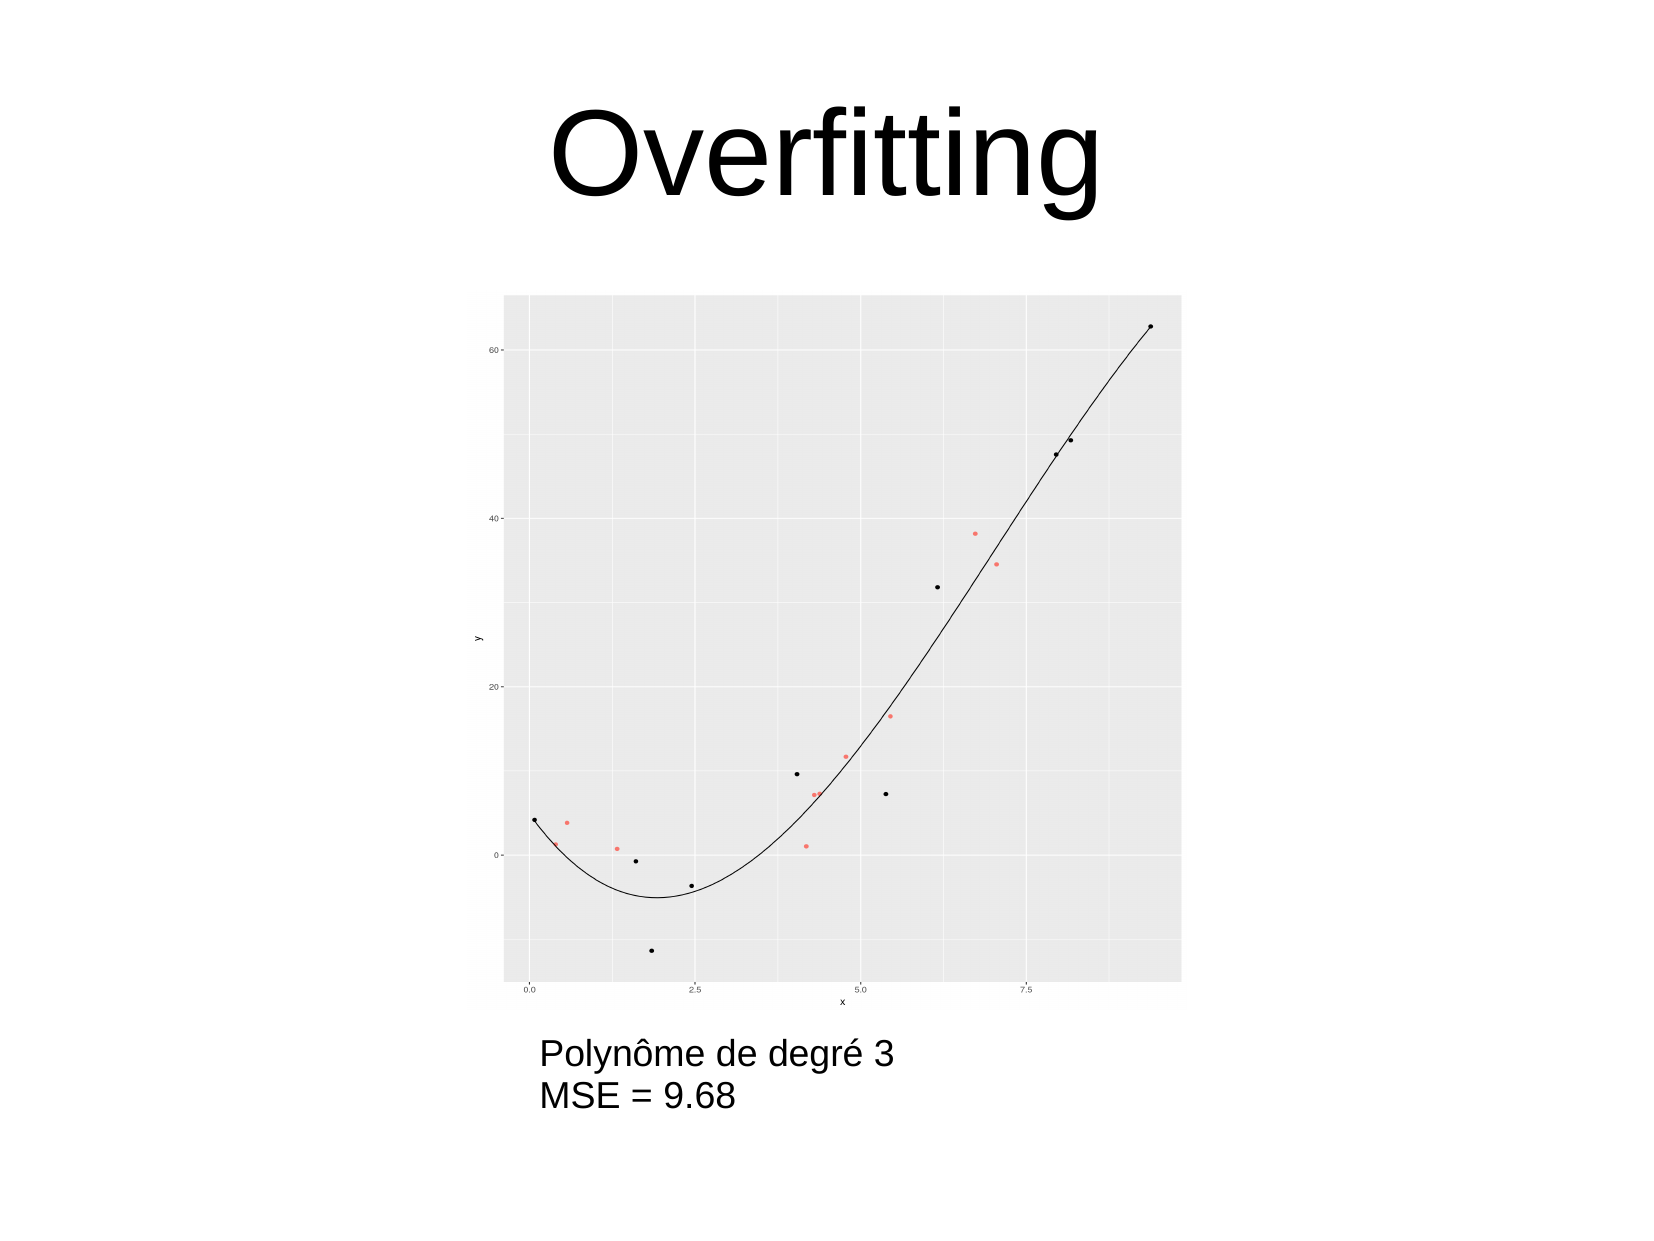

# Overfitting
Polynôme de degré 3
MSE = 9.68